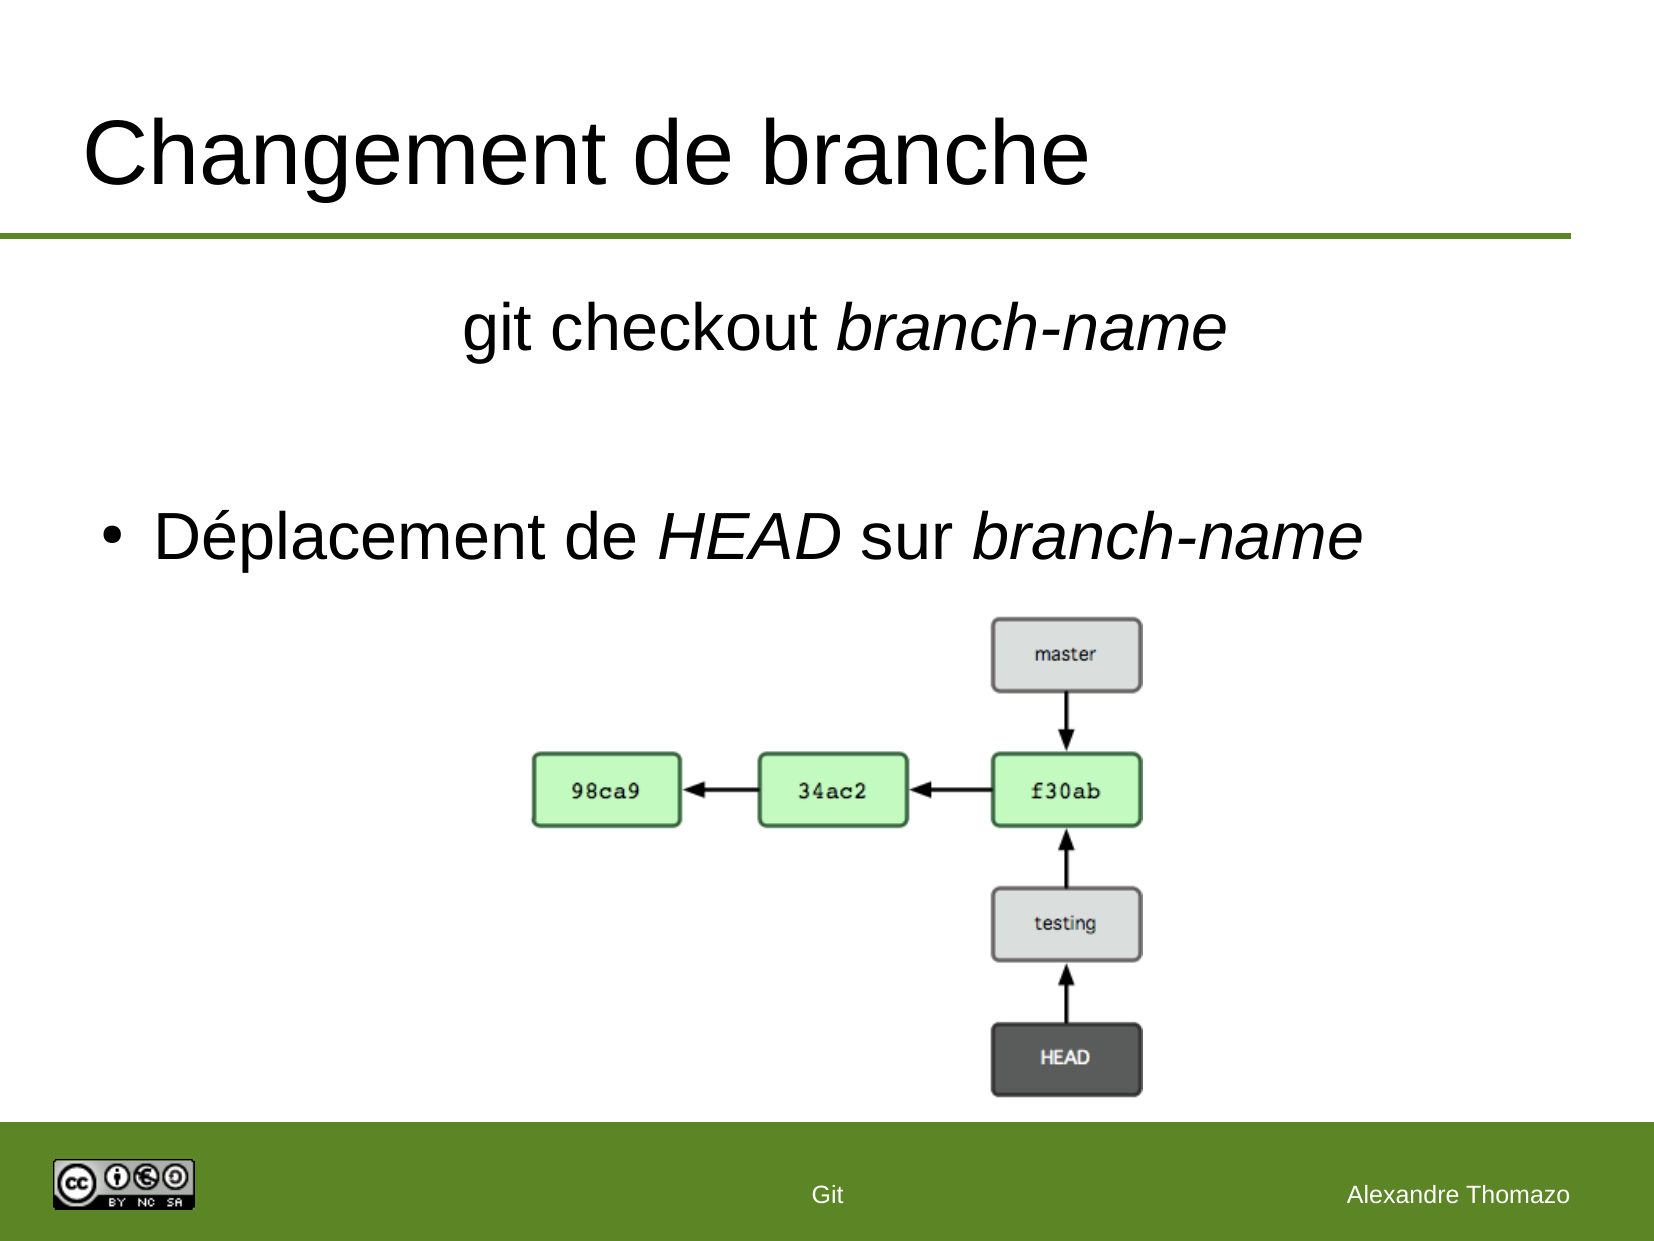

# Changement de branche
git checkout branch-name
Déplacement de HEAD sur branch-name
Git
22